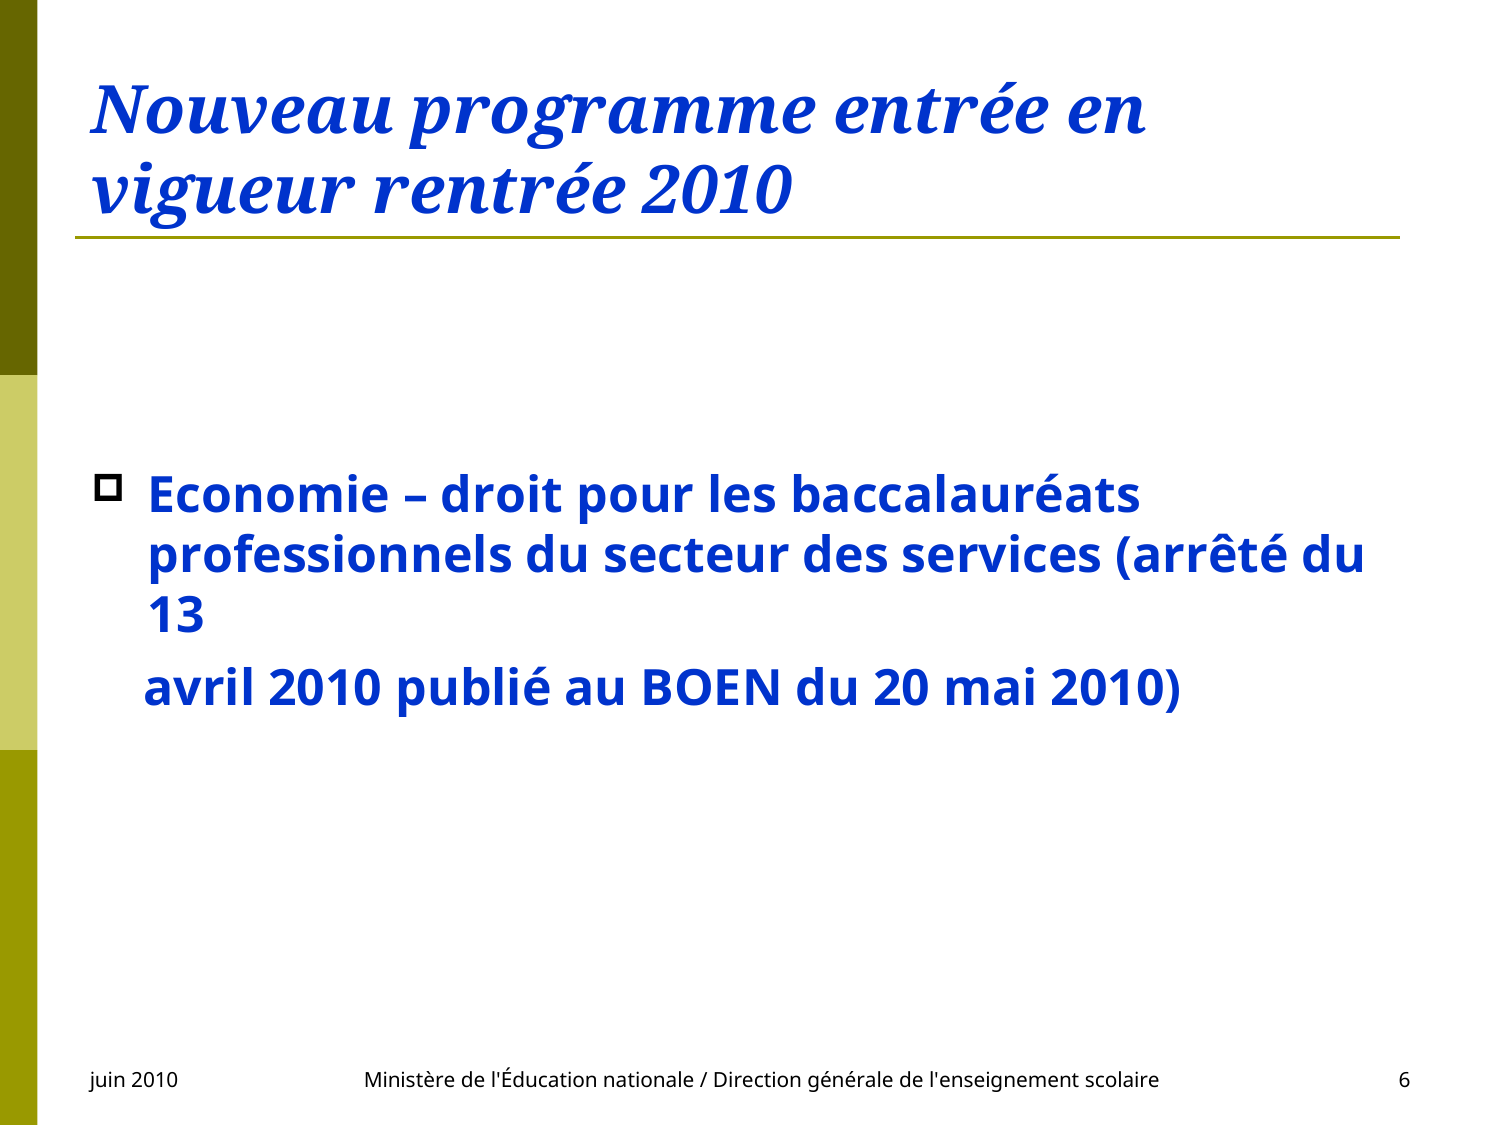

# Nouveau programme entrée en vigueur rentrée 2010
Economie – droit pour les baccalauréats professionnels du secteur des services (arrêté du 13
 avril 2010 publié au BOEN du 20 mai 2010)
juin 2010
Ministère de l'Éducation nationale / Direction générale de l'enseignement scolaire
6